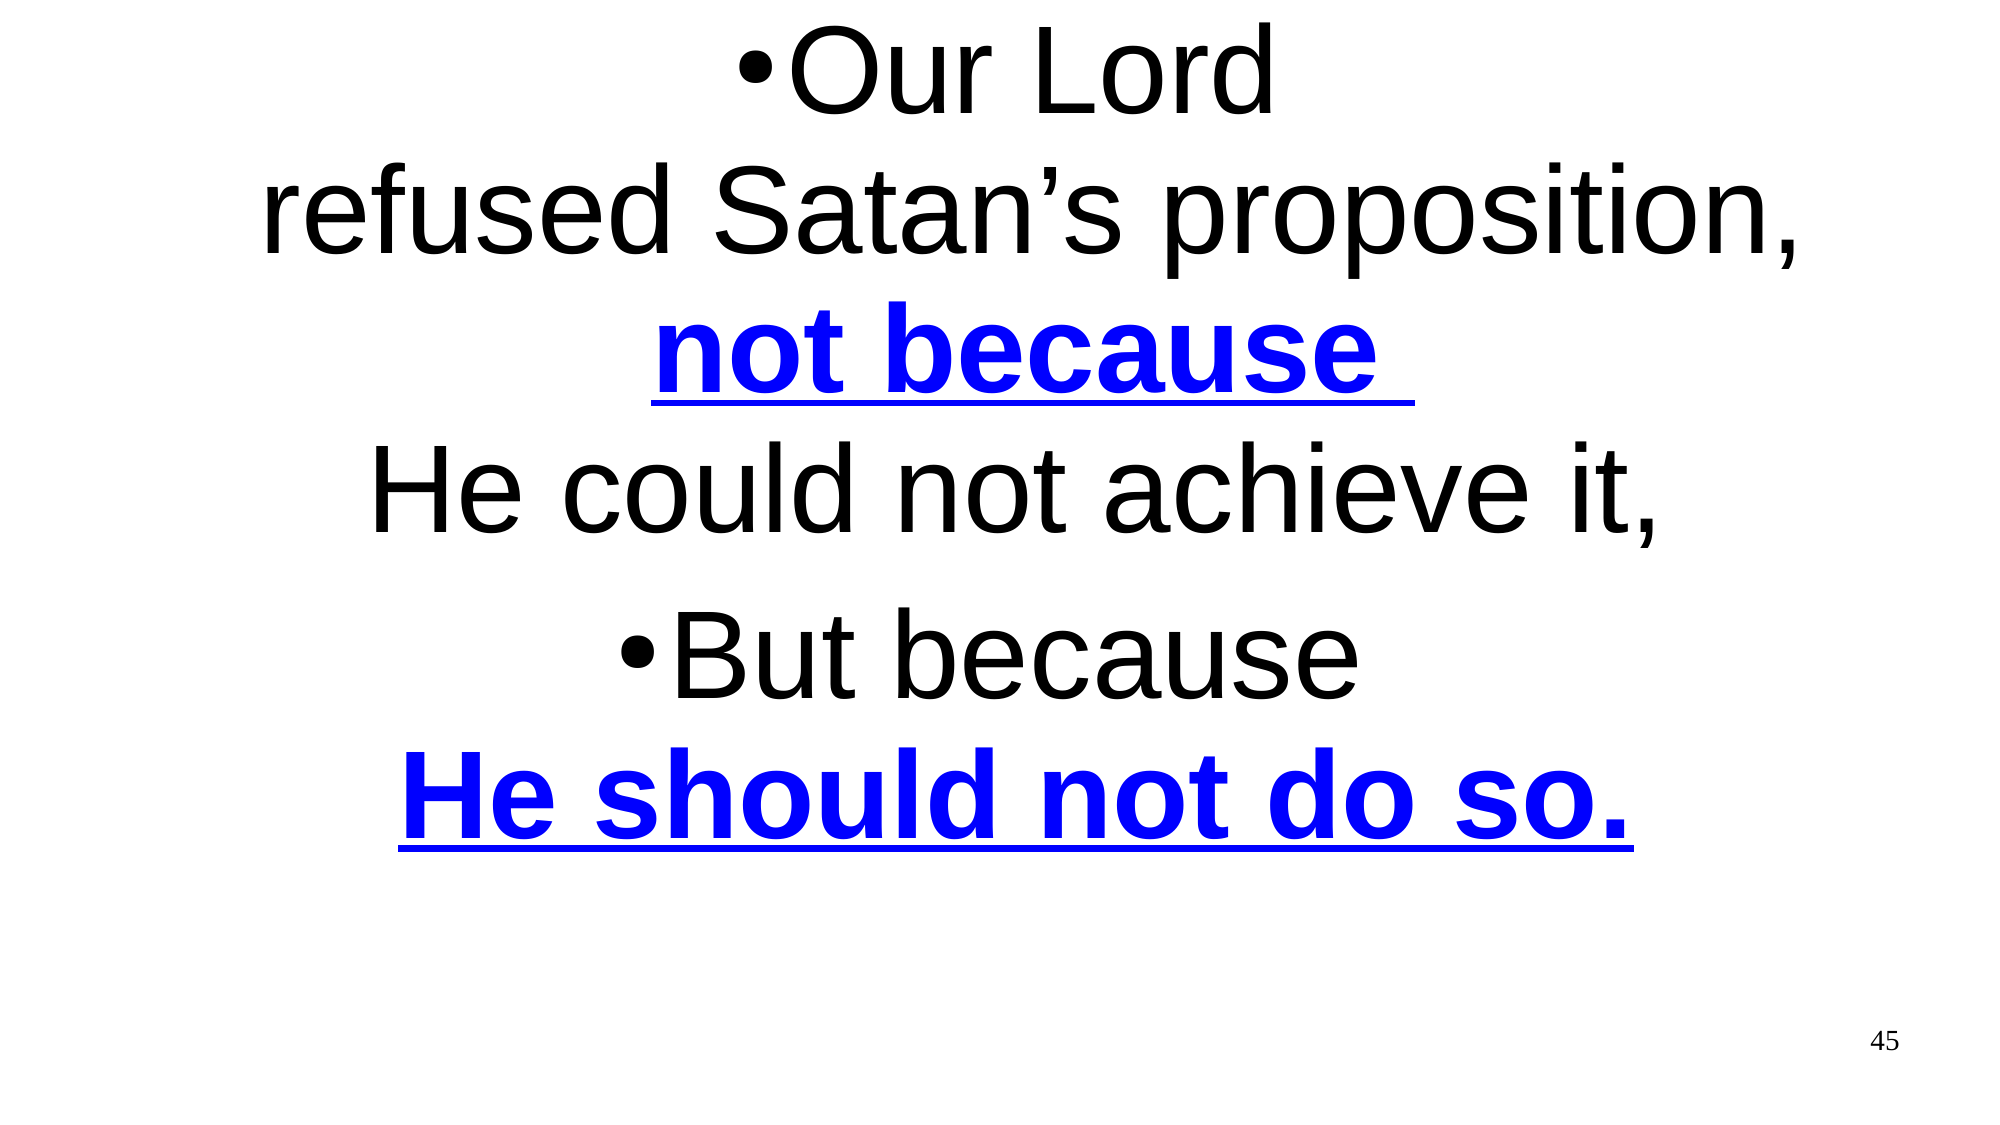

# Our Lord refused Satan’s proposition, not because He could not achieve it,
But because
He should not do so.
45